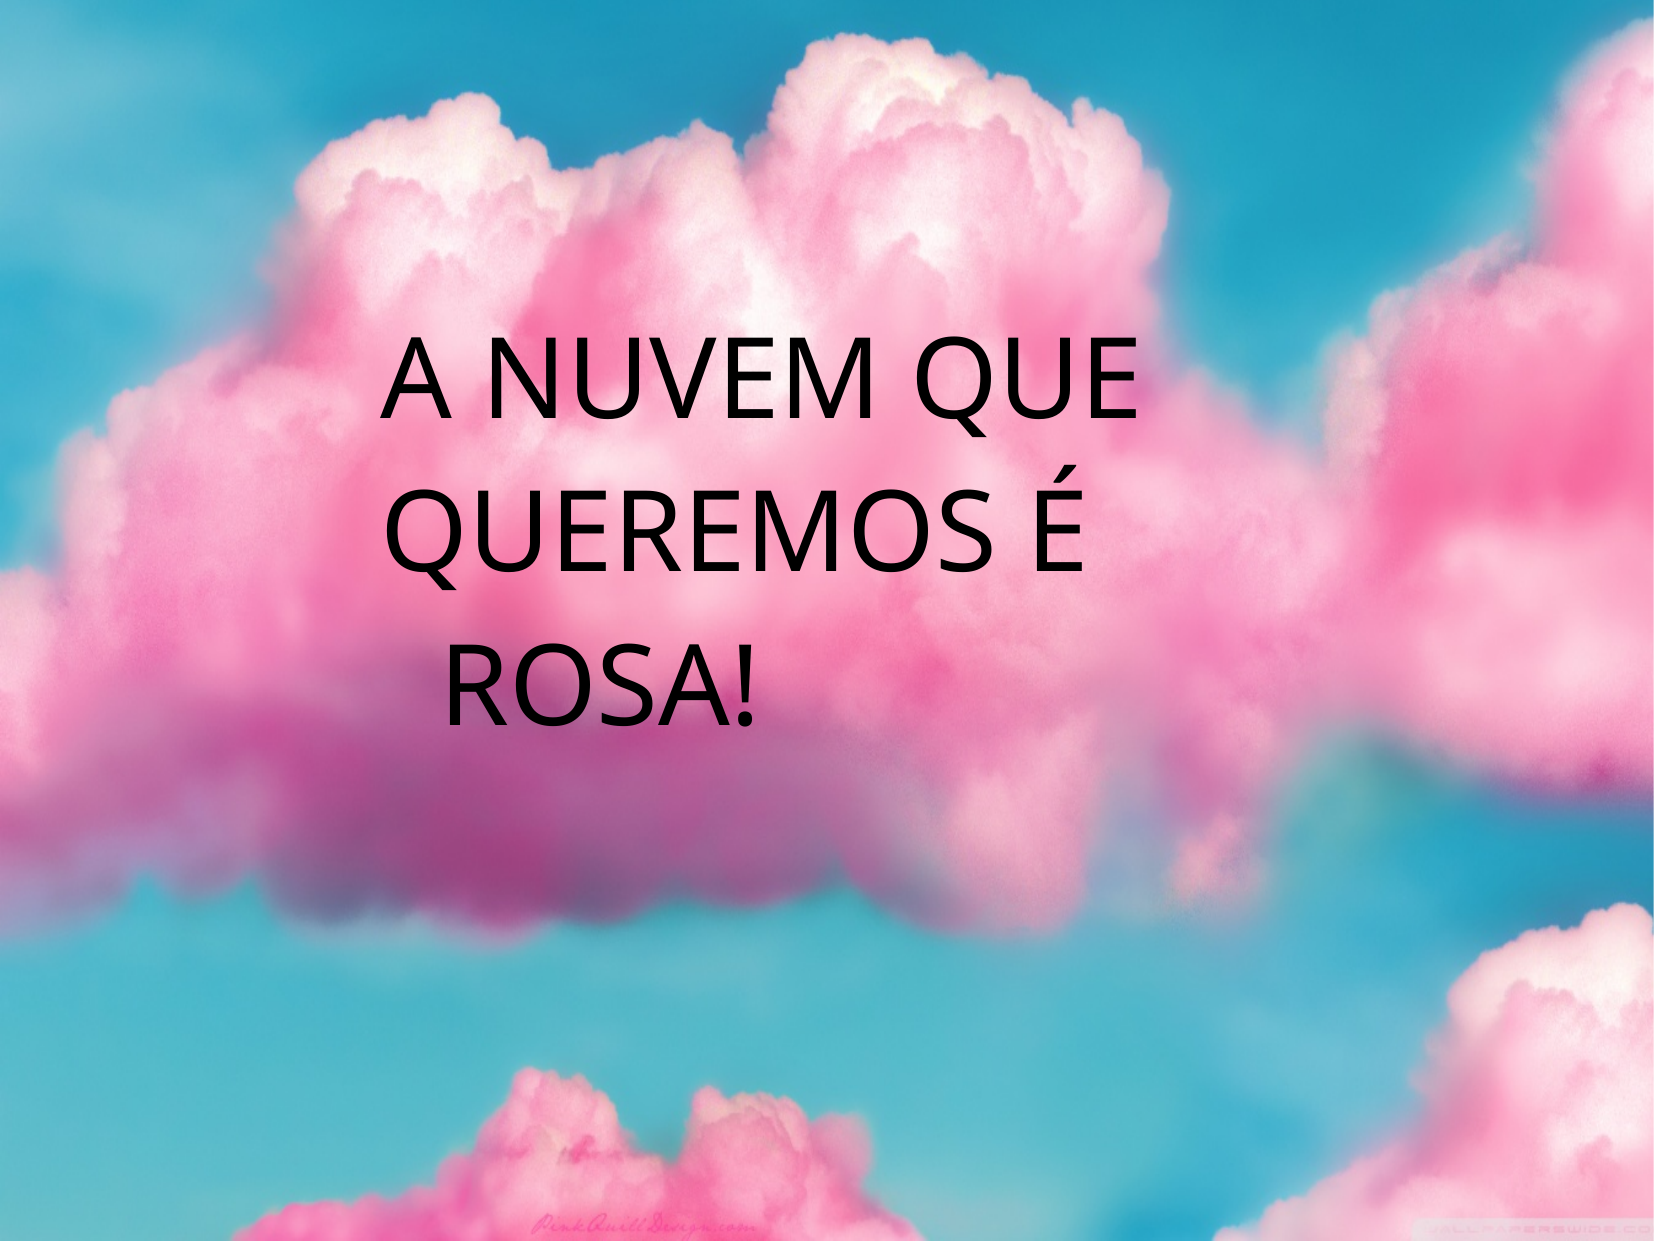

#
A NUVEM QUE
QUEREMOS É
 ROSA!